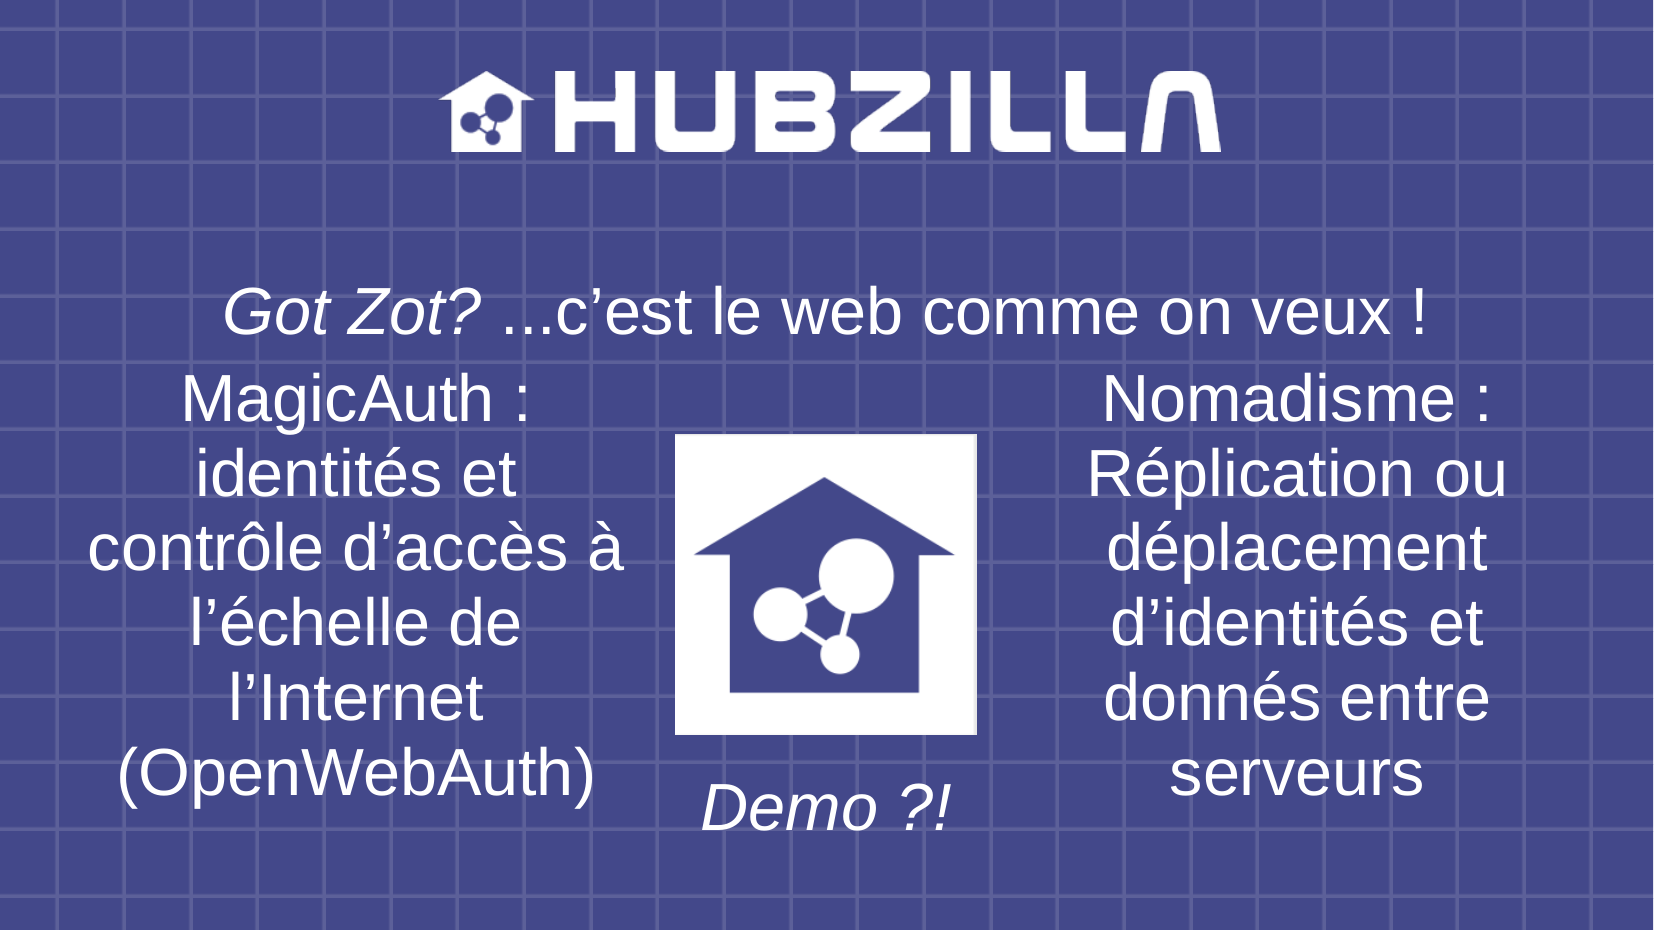

Got Zot? ...c’est le web comme on veux !
# MagicAuth : identités et contrôle d’accès à l’échelle de l’Internet
(OpenWebAuth)
Nomadisme :
Réplication ou déplacement d’identités et donnés entre serveurs
Demo ?!